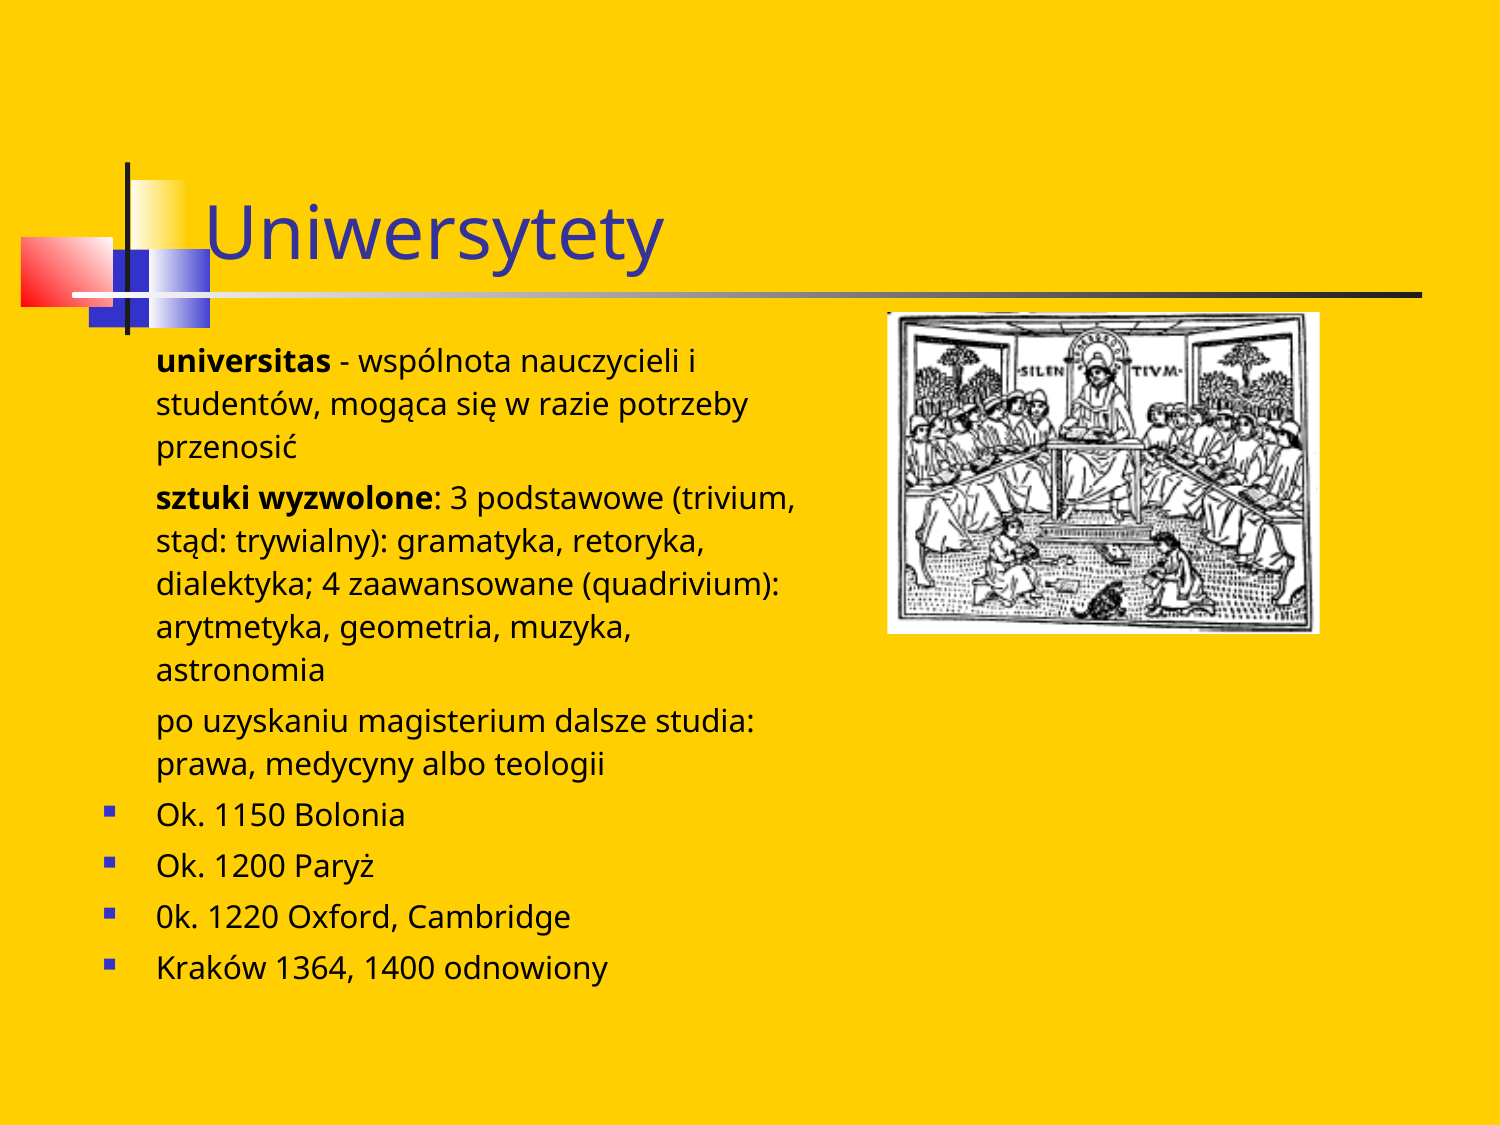

# Uniwersytety
	universitas - wspólnota nauczycieli i studentów, mogąca się w razie potrzeby przenosić
	sztuki wyzwolone: 3 podstawowe (trivium, stąd: trywialny): gramatyka, retoryka, dialektyka; 4 zaawansowane (quadrivium): arytmetyka, geometria, muzyka, astronomia
	po uzyskaniu magisterium dalsze studia: prawa, medycyny albo teologii
Ok. 1150 Bolonia
Ok. 1200 Paryż
0k. 1220 Oxford, Cambridge
Kraków 1364, 1400 odnowiony